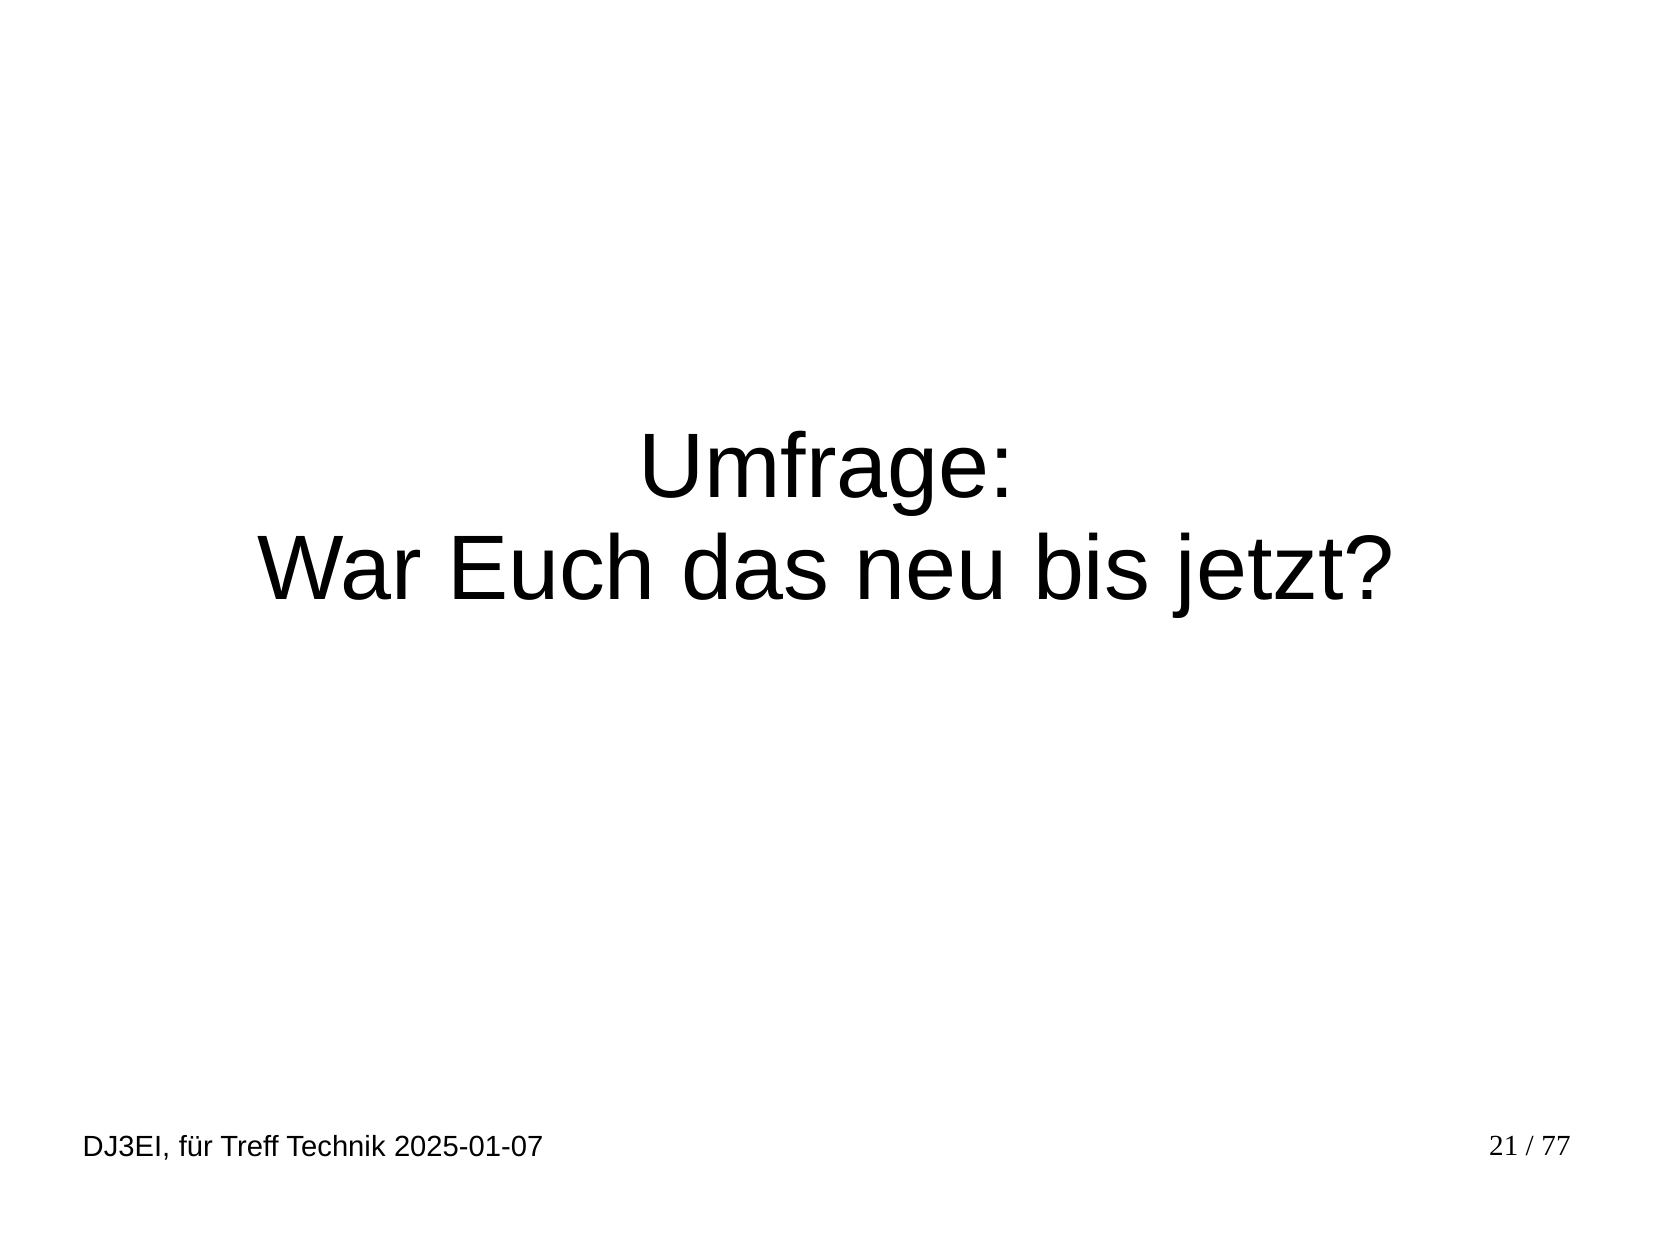

# Umfrage: War Euch das neu bis jetzt?
21